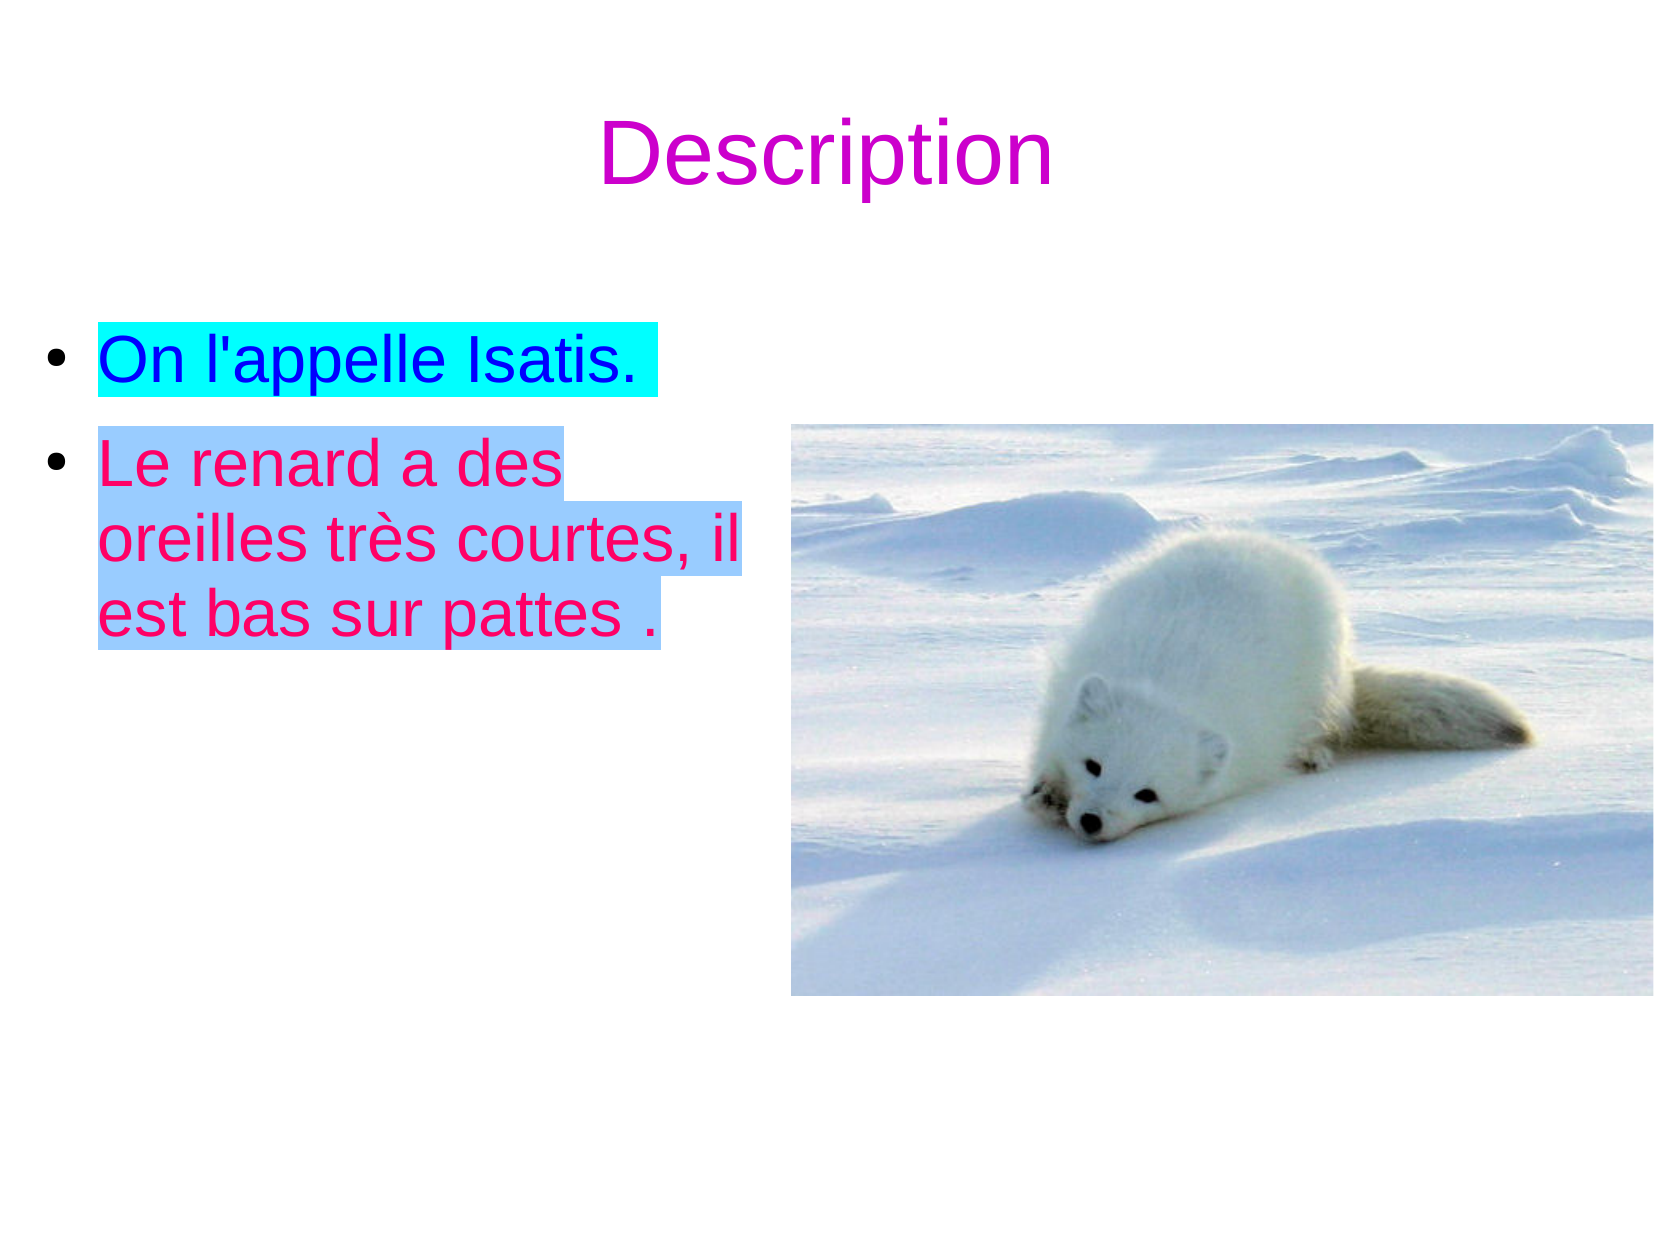

# Description
On l'appelle Isatis.
Le renard a des oreilles très courtes, il est bas sur pattes .